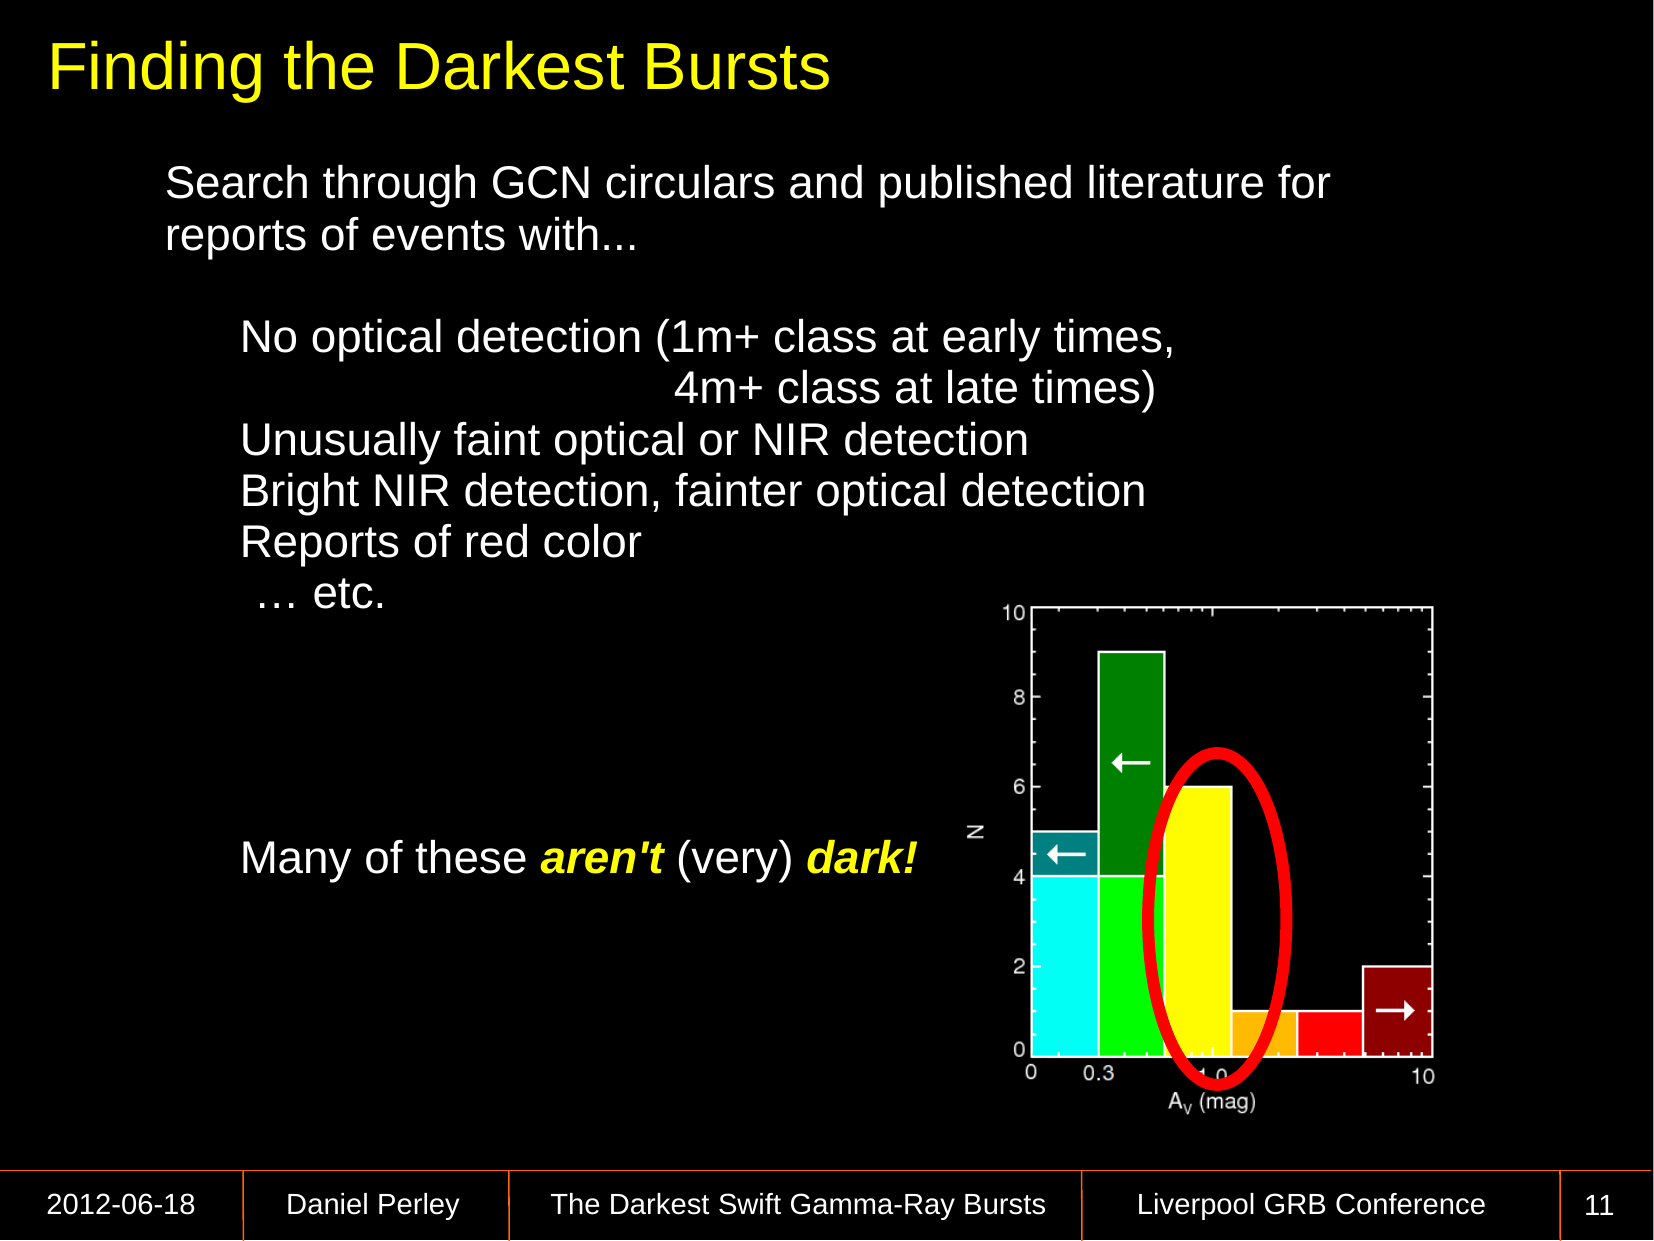

# Finding the Darkest Bursts
Search through GCN circulars and published literature for reports of events with...
	No optical detection (1m+ class at early times,
 4m+ class at late times)
	Unusually faint optical or NIR detection
	Bright NIR detection, fainter optical detection
	Reports of red color
 … etc.
Many of these aren't (very) dark!
11